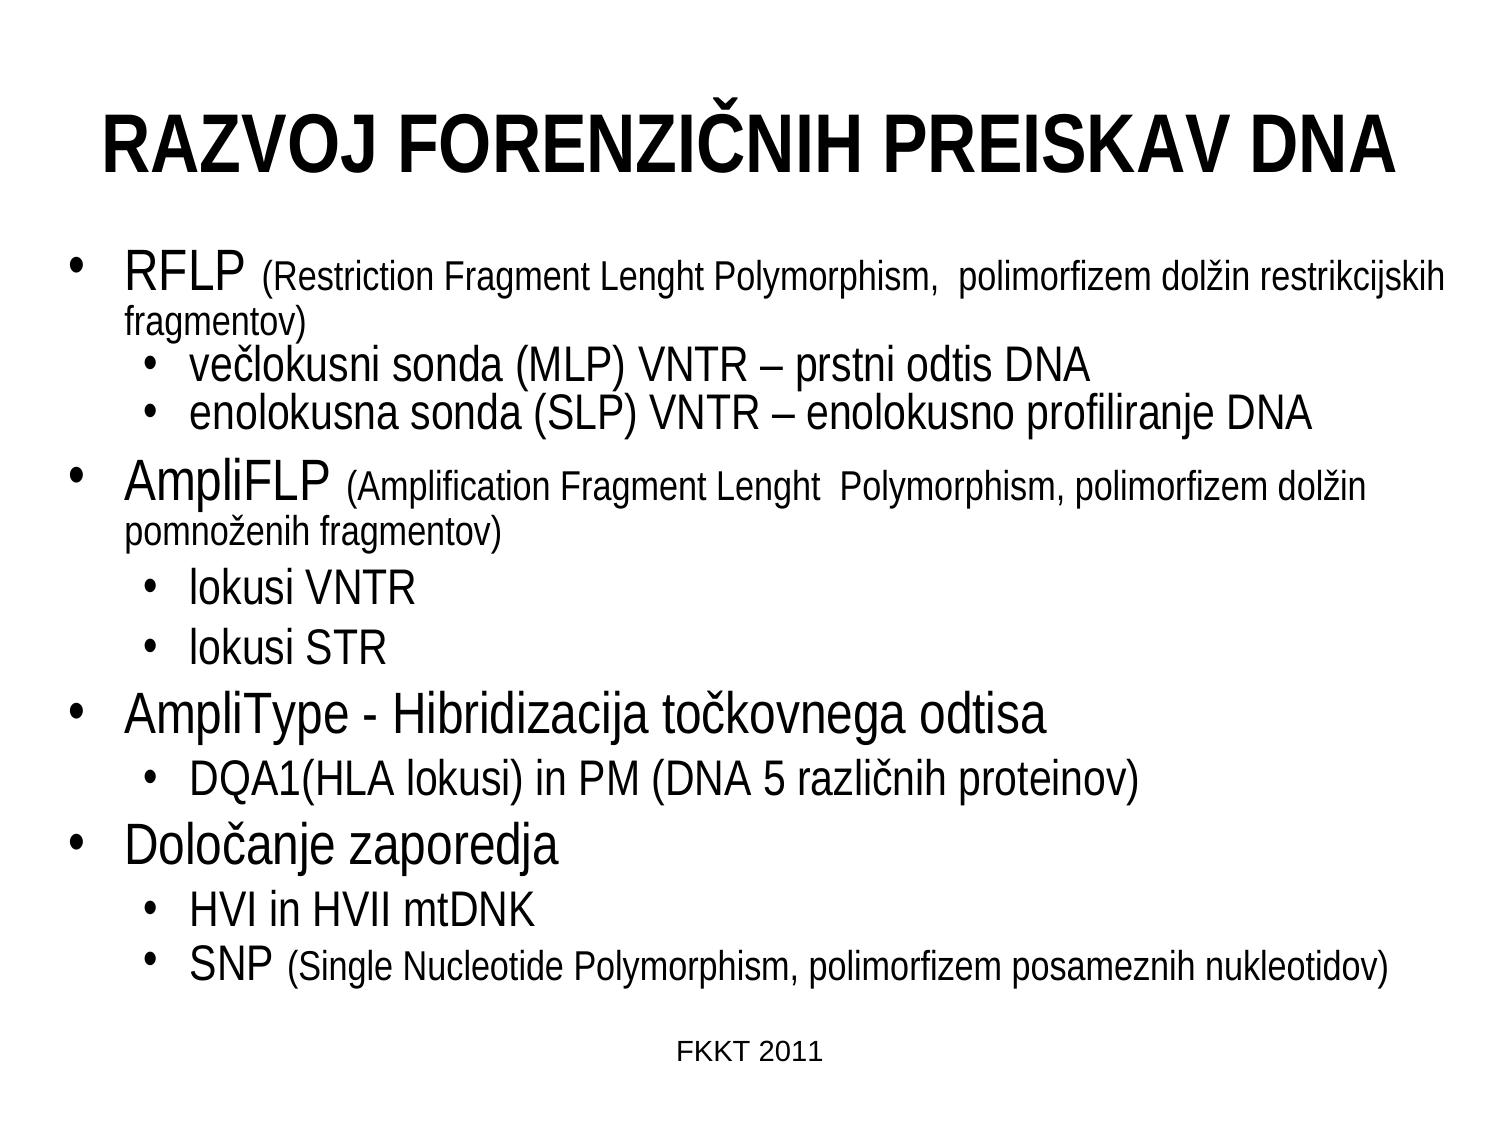

# RAZVOJ FORENZIČNIH PREISKAV DNA
RFLP (Restriction Fragment Lenght Polymorphism, polimorfizem dolžin restrikcijskih fragmentov)
večlokusni sonda (MLP) VNTR – prstni odtis DNA
enolokusna sonda (SLP) VNTR – enolokusno profiliranje DNA
AmpliFLP (Amplification Fragment Lenght Polymorphism, polimorfizem dolžin pomnoženih fragmentov)
lokusi VNTR
lokusi STR
AmpliType - Hibridizacija točkovnega odtisa
DQA1(HLA lokusi) in PM (DNA 5 različnih proteinov)
Določanje zaporedja
HVI in HVII mtDNK
SNP (Single Nucleotide Polymorphism, polimorfizem posameznih nukleotidov)
FKKT 2011